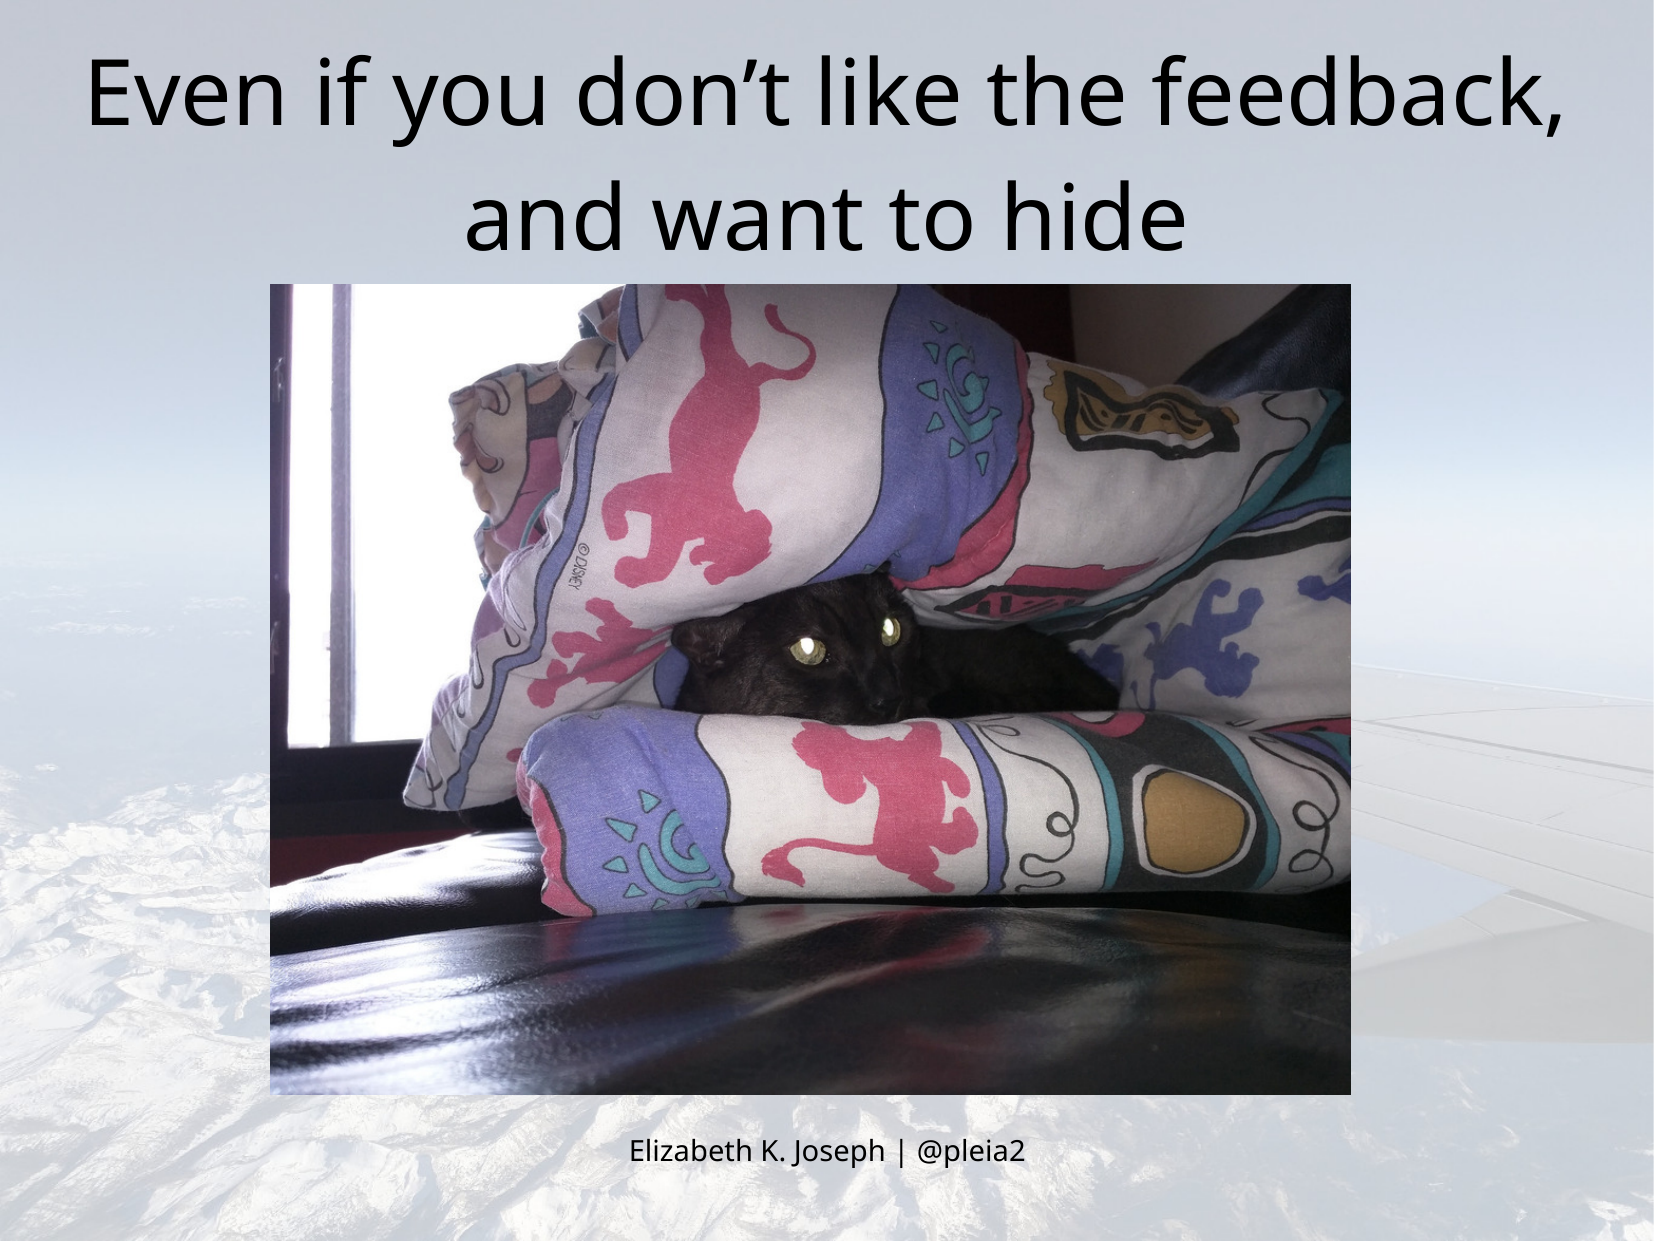

# Even if you don’t like the feedback, and want to hide
Elizabeth K. Joseph | @pleia2